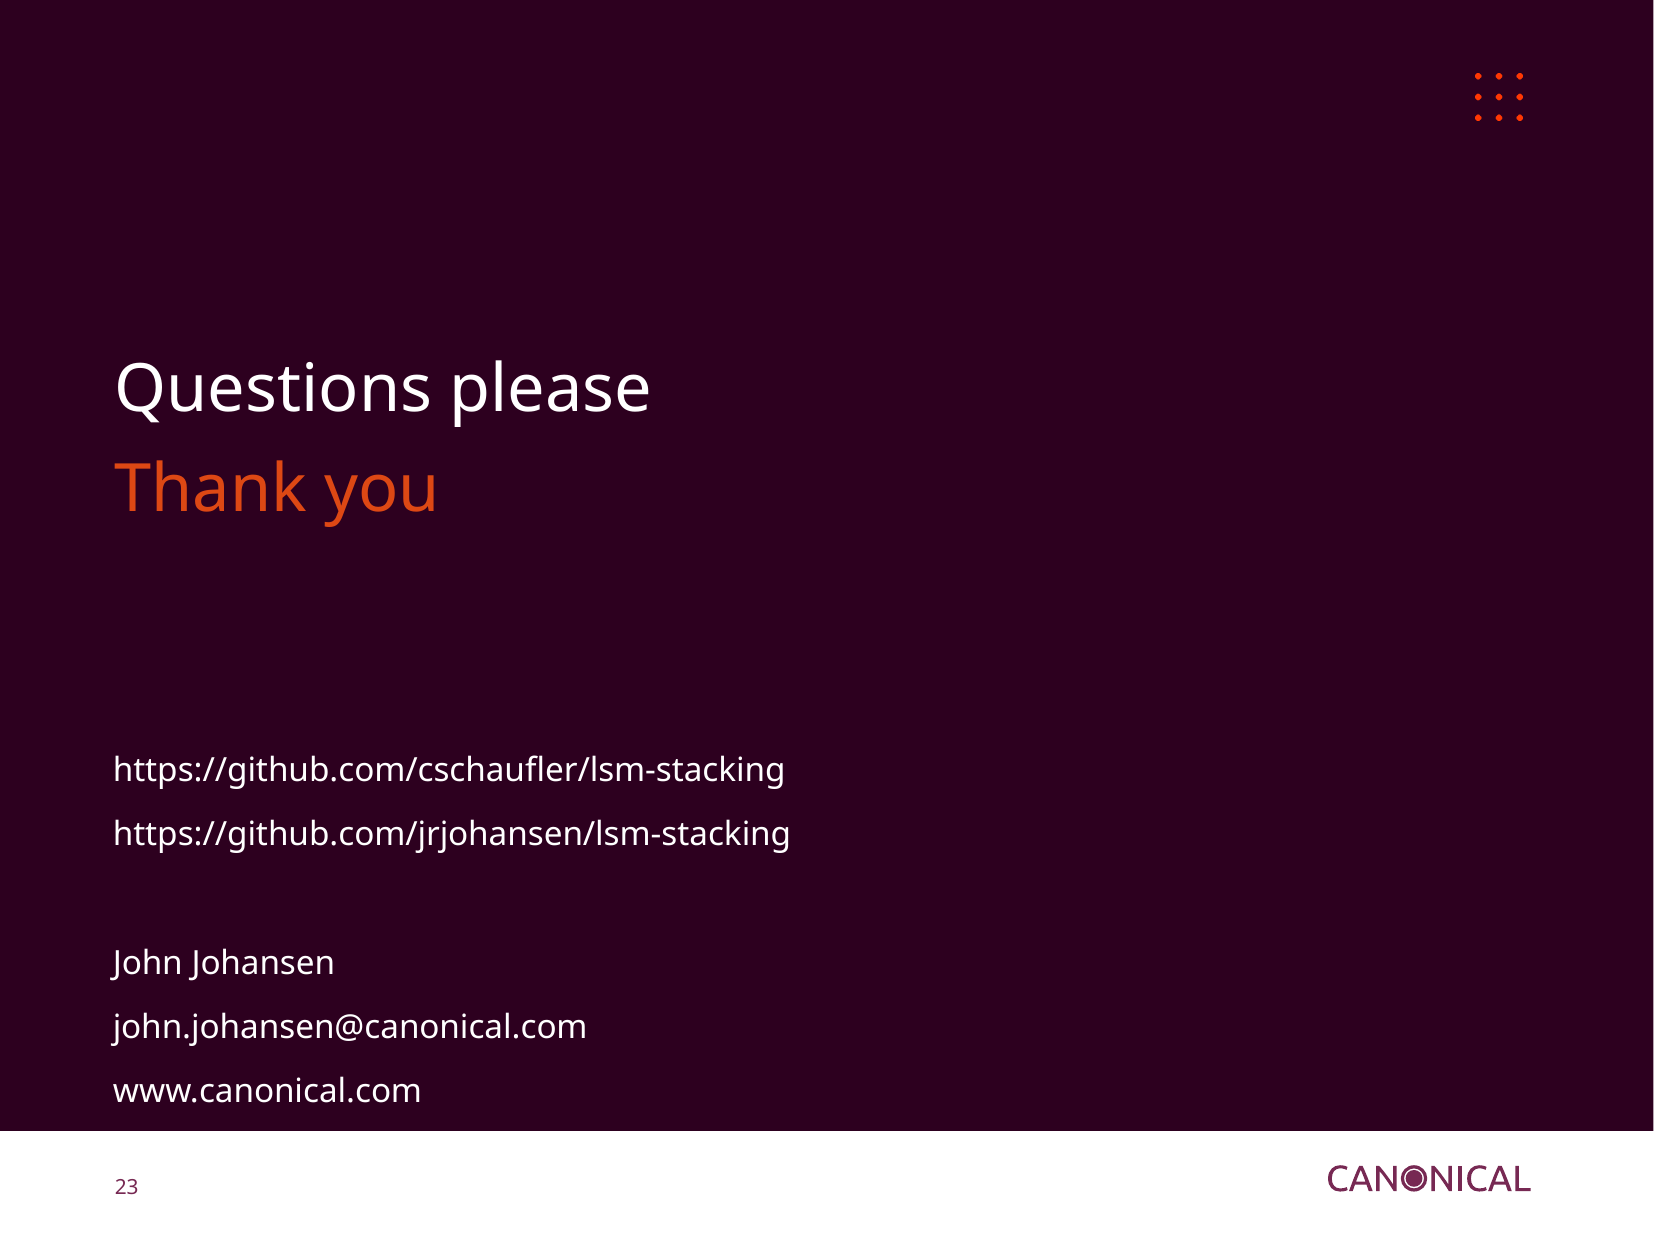

# Questions please Thank you
https://github.com/cschaufler/lsm-stacking
https://github.com/jrjohansen/lsm-stacking
John Johansen
john.johansen@canonical.com
www.canonical.com